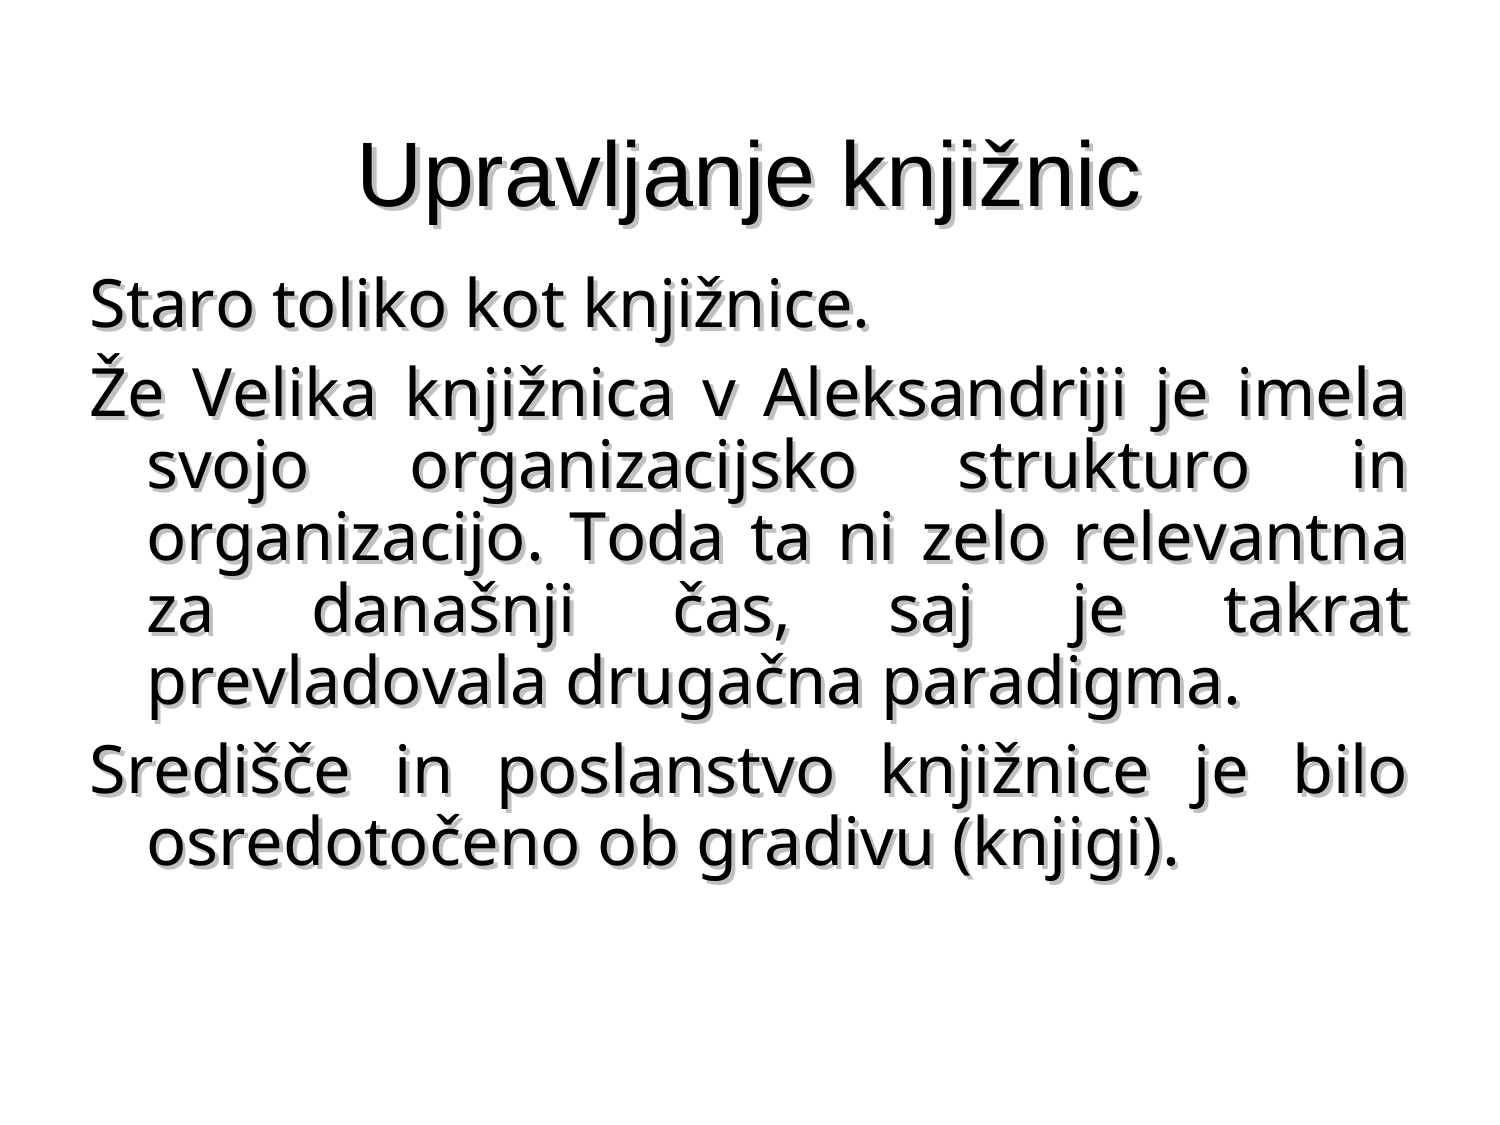

# Upravljanje knjižnic
Staro toliko kot knjižnice.
Že Velika knjižnica v Aleksandriji je imela svojo organizacijsko strukturo in organizacijo. Toda ta ni zelo relevantna za današnji čas, saj je takrat prevladovala drugačna paradigma.
Središče in poslanstvo knjižnice je bilo osredotočeno ob gradivu (knjigi).
2
Oddelek za bibliotekarstvo, informacijsko znanost in knjigarstvo, Filozofska fakulteta